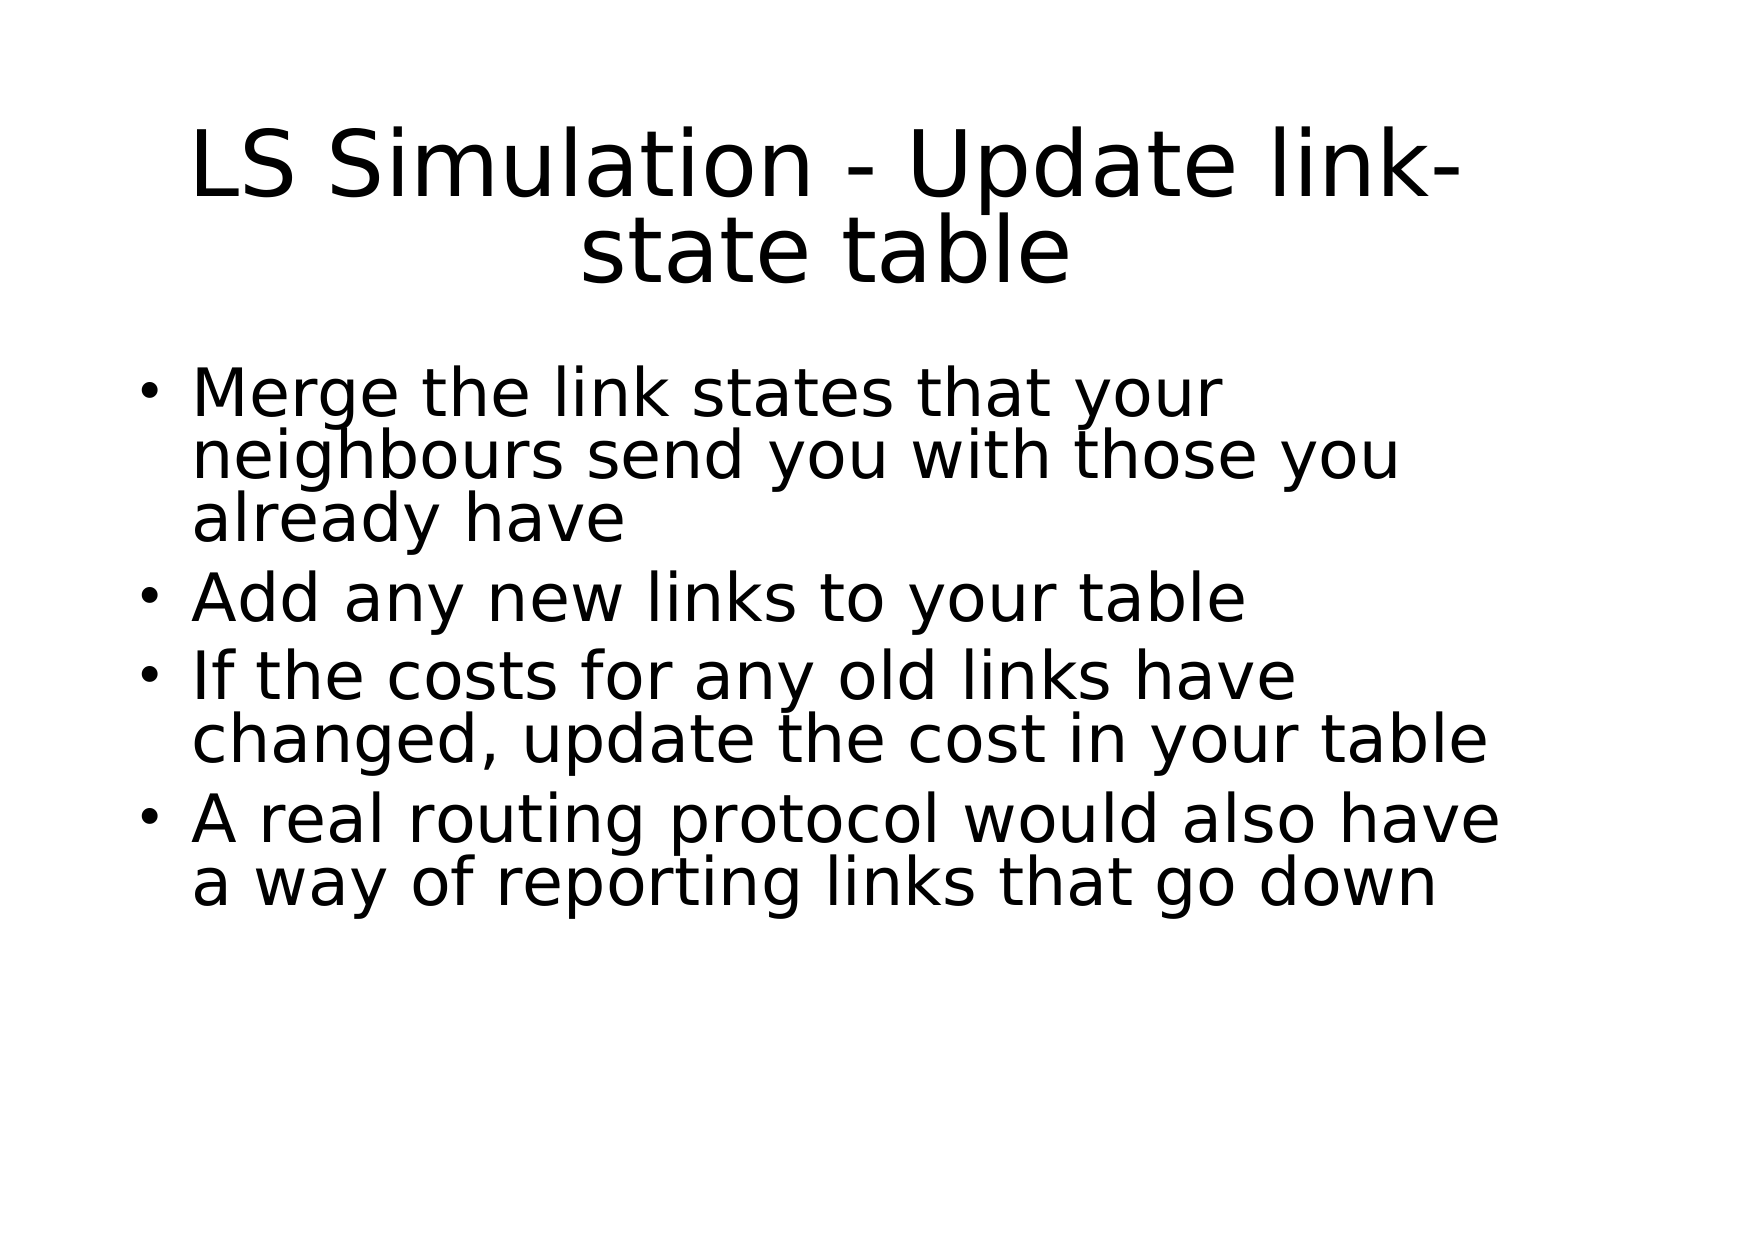

# LS Simulation - Update link-state table
Merge the link states that your neighbours send you with those you already have
Add any new links to your table
If the costs for any old links have changed, update the cost in your table
A real routing protocol would also have a way of reporting links that go down